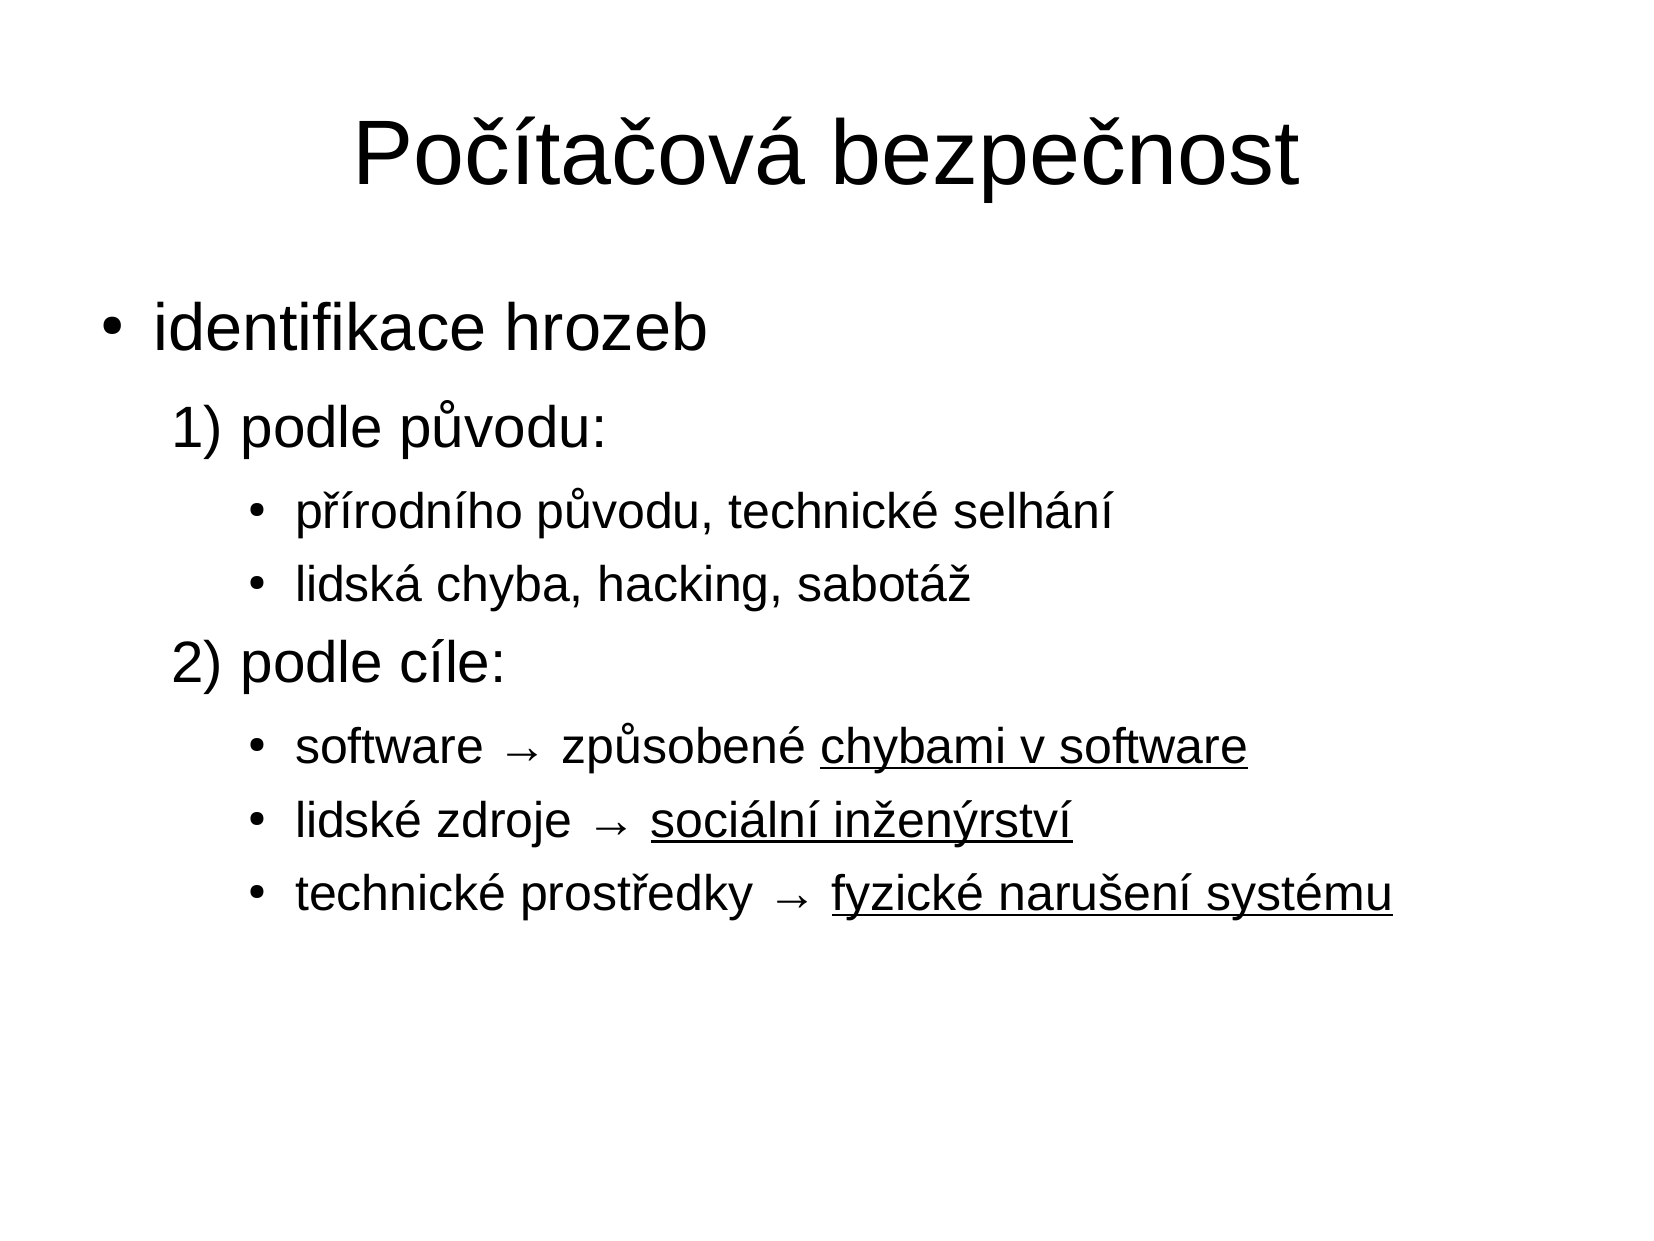

# Počítačová bezpečnost
identifikace hrozeb
 podle původu:
přírodního původu, technické selhání
lidská chyba, hacking, sabotáž
 podle cíle:
software → způsobené chybami v software
lidské zdroje → sociální inženýrství
technické prostředky → fyzické narušení systému